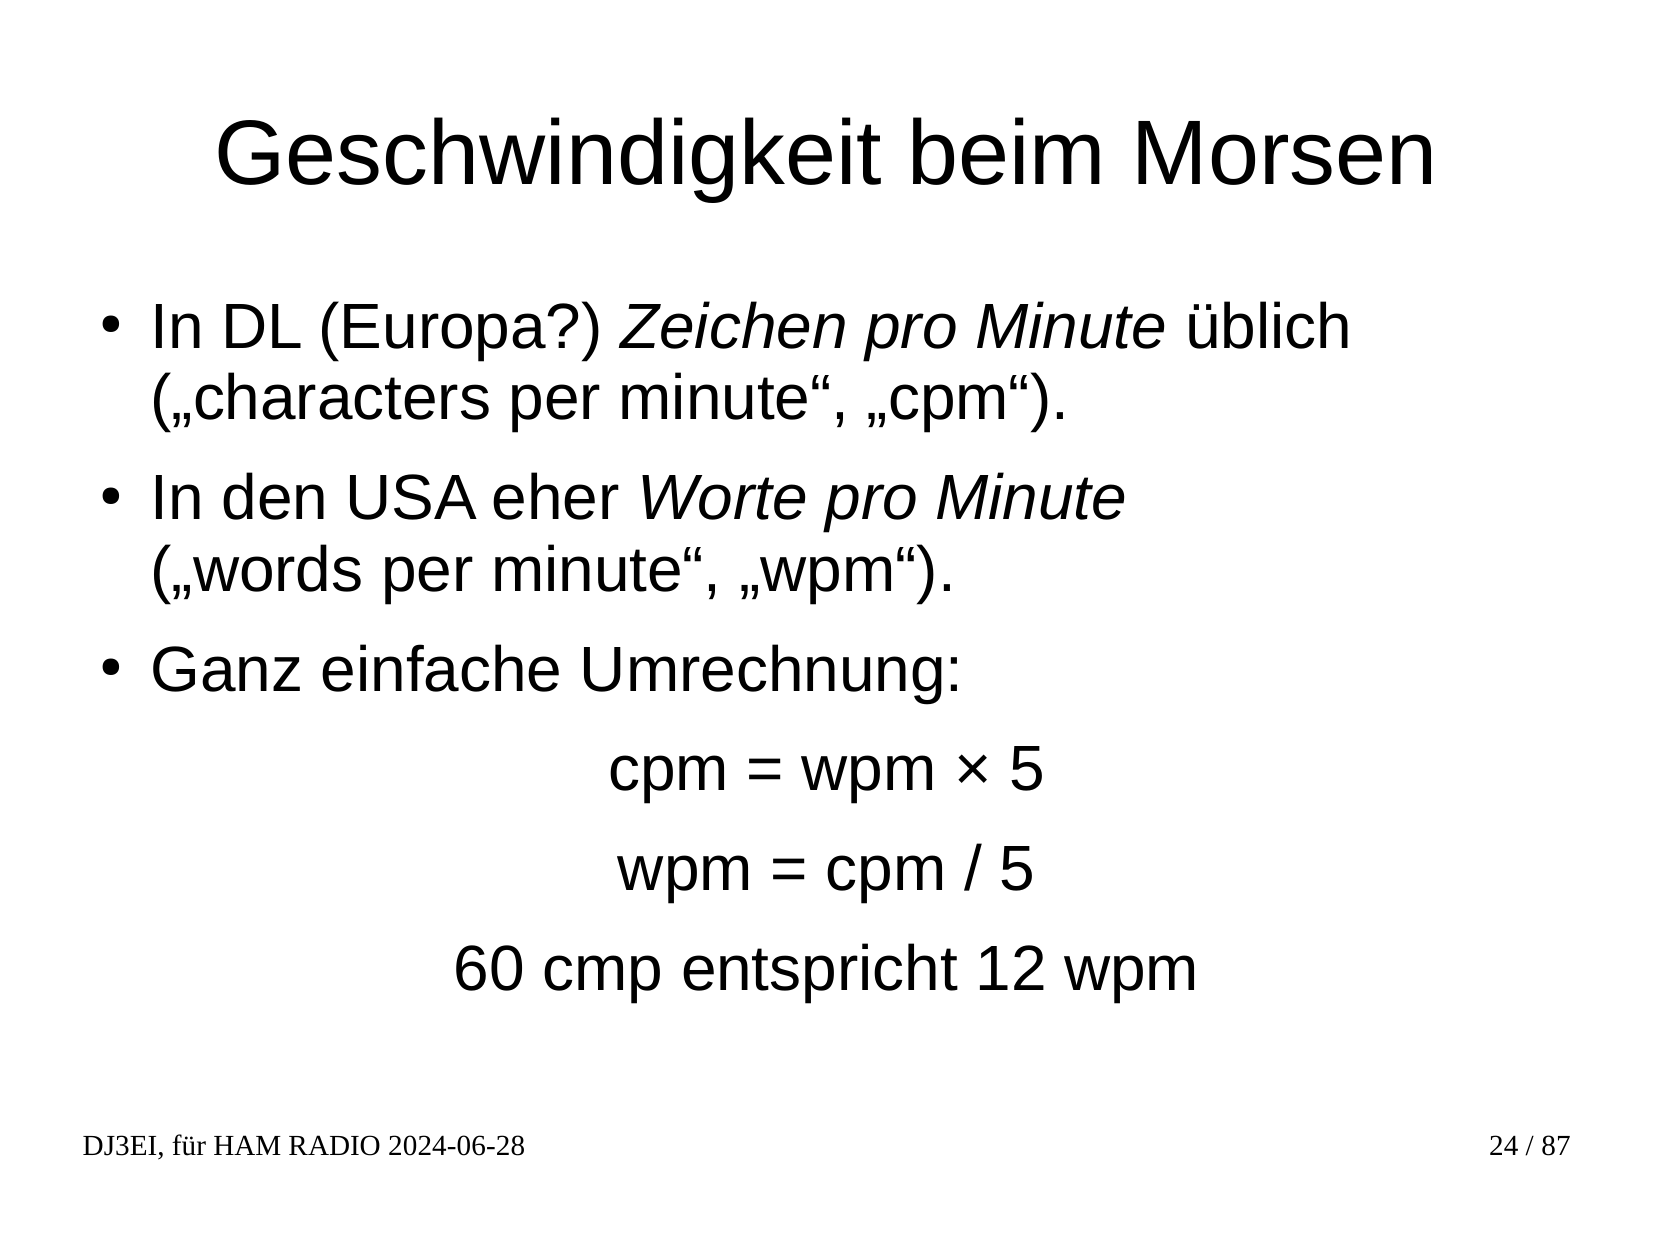

# Geschwindigkeit beim Morsen
In DL (Europa?) Zeichen pro Minute üblich („characters per minute“, „cpm“).
In den USA eher Worte pro Minute
(„words per minute“, „wpm“).
Ganz einfache Umrechnung:
cpm = wpm × 5
wpm = cpm / 5
60 cmp entspricht 12 wpm
24